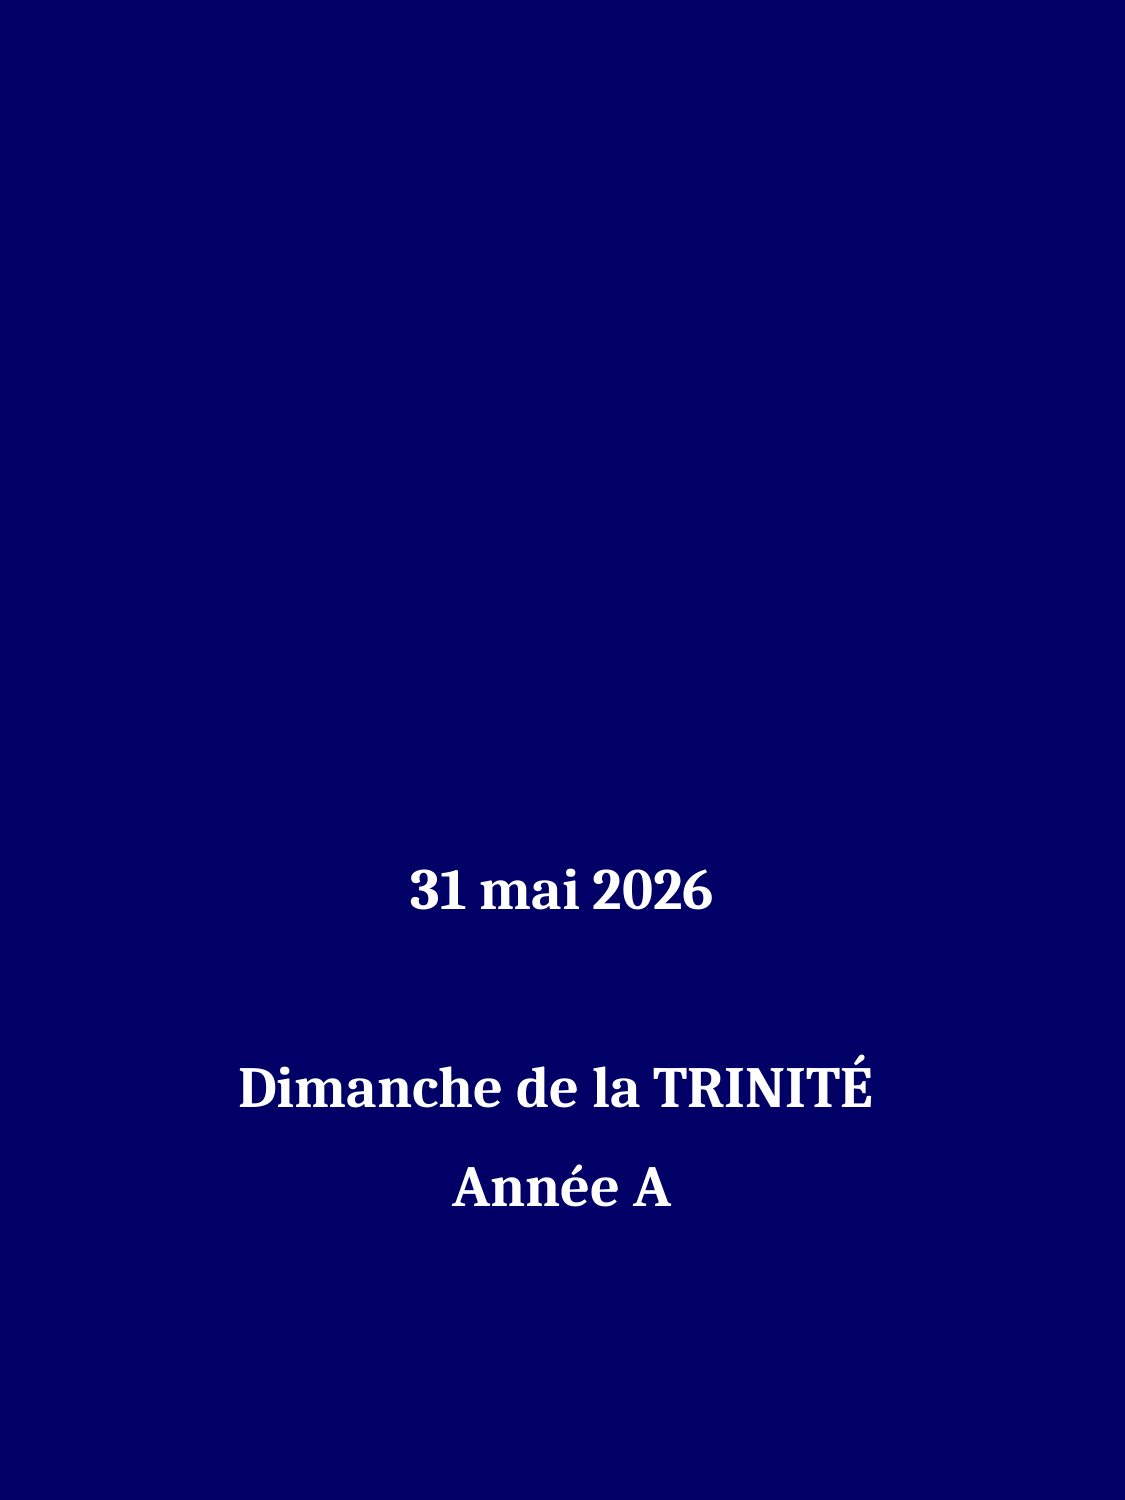

31 mai 2026
Dimanche de la TRINITÉ
Année A